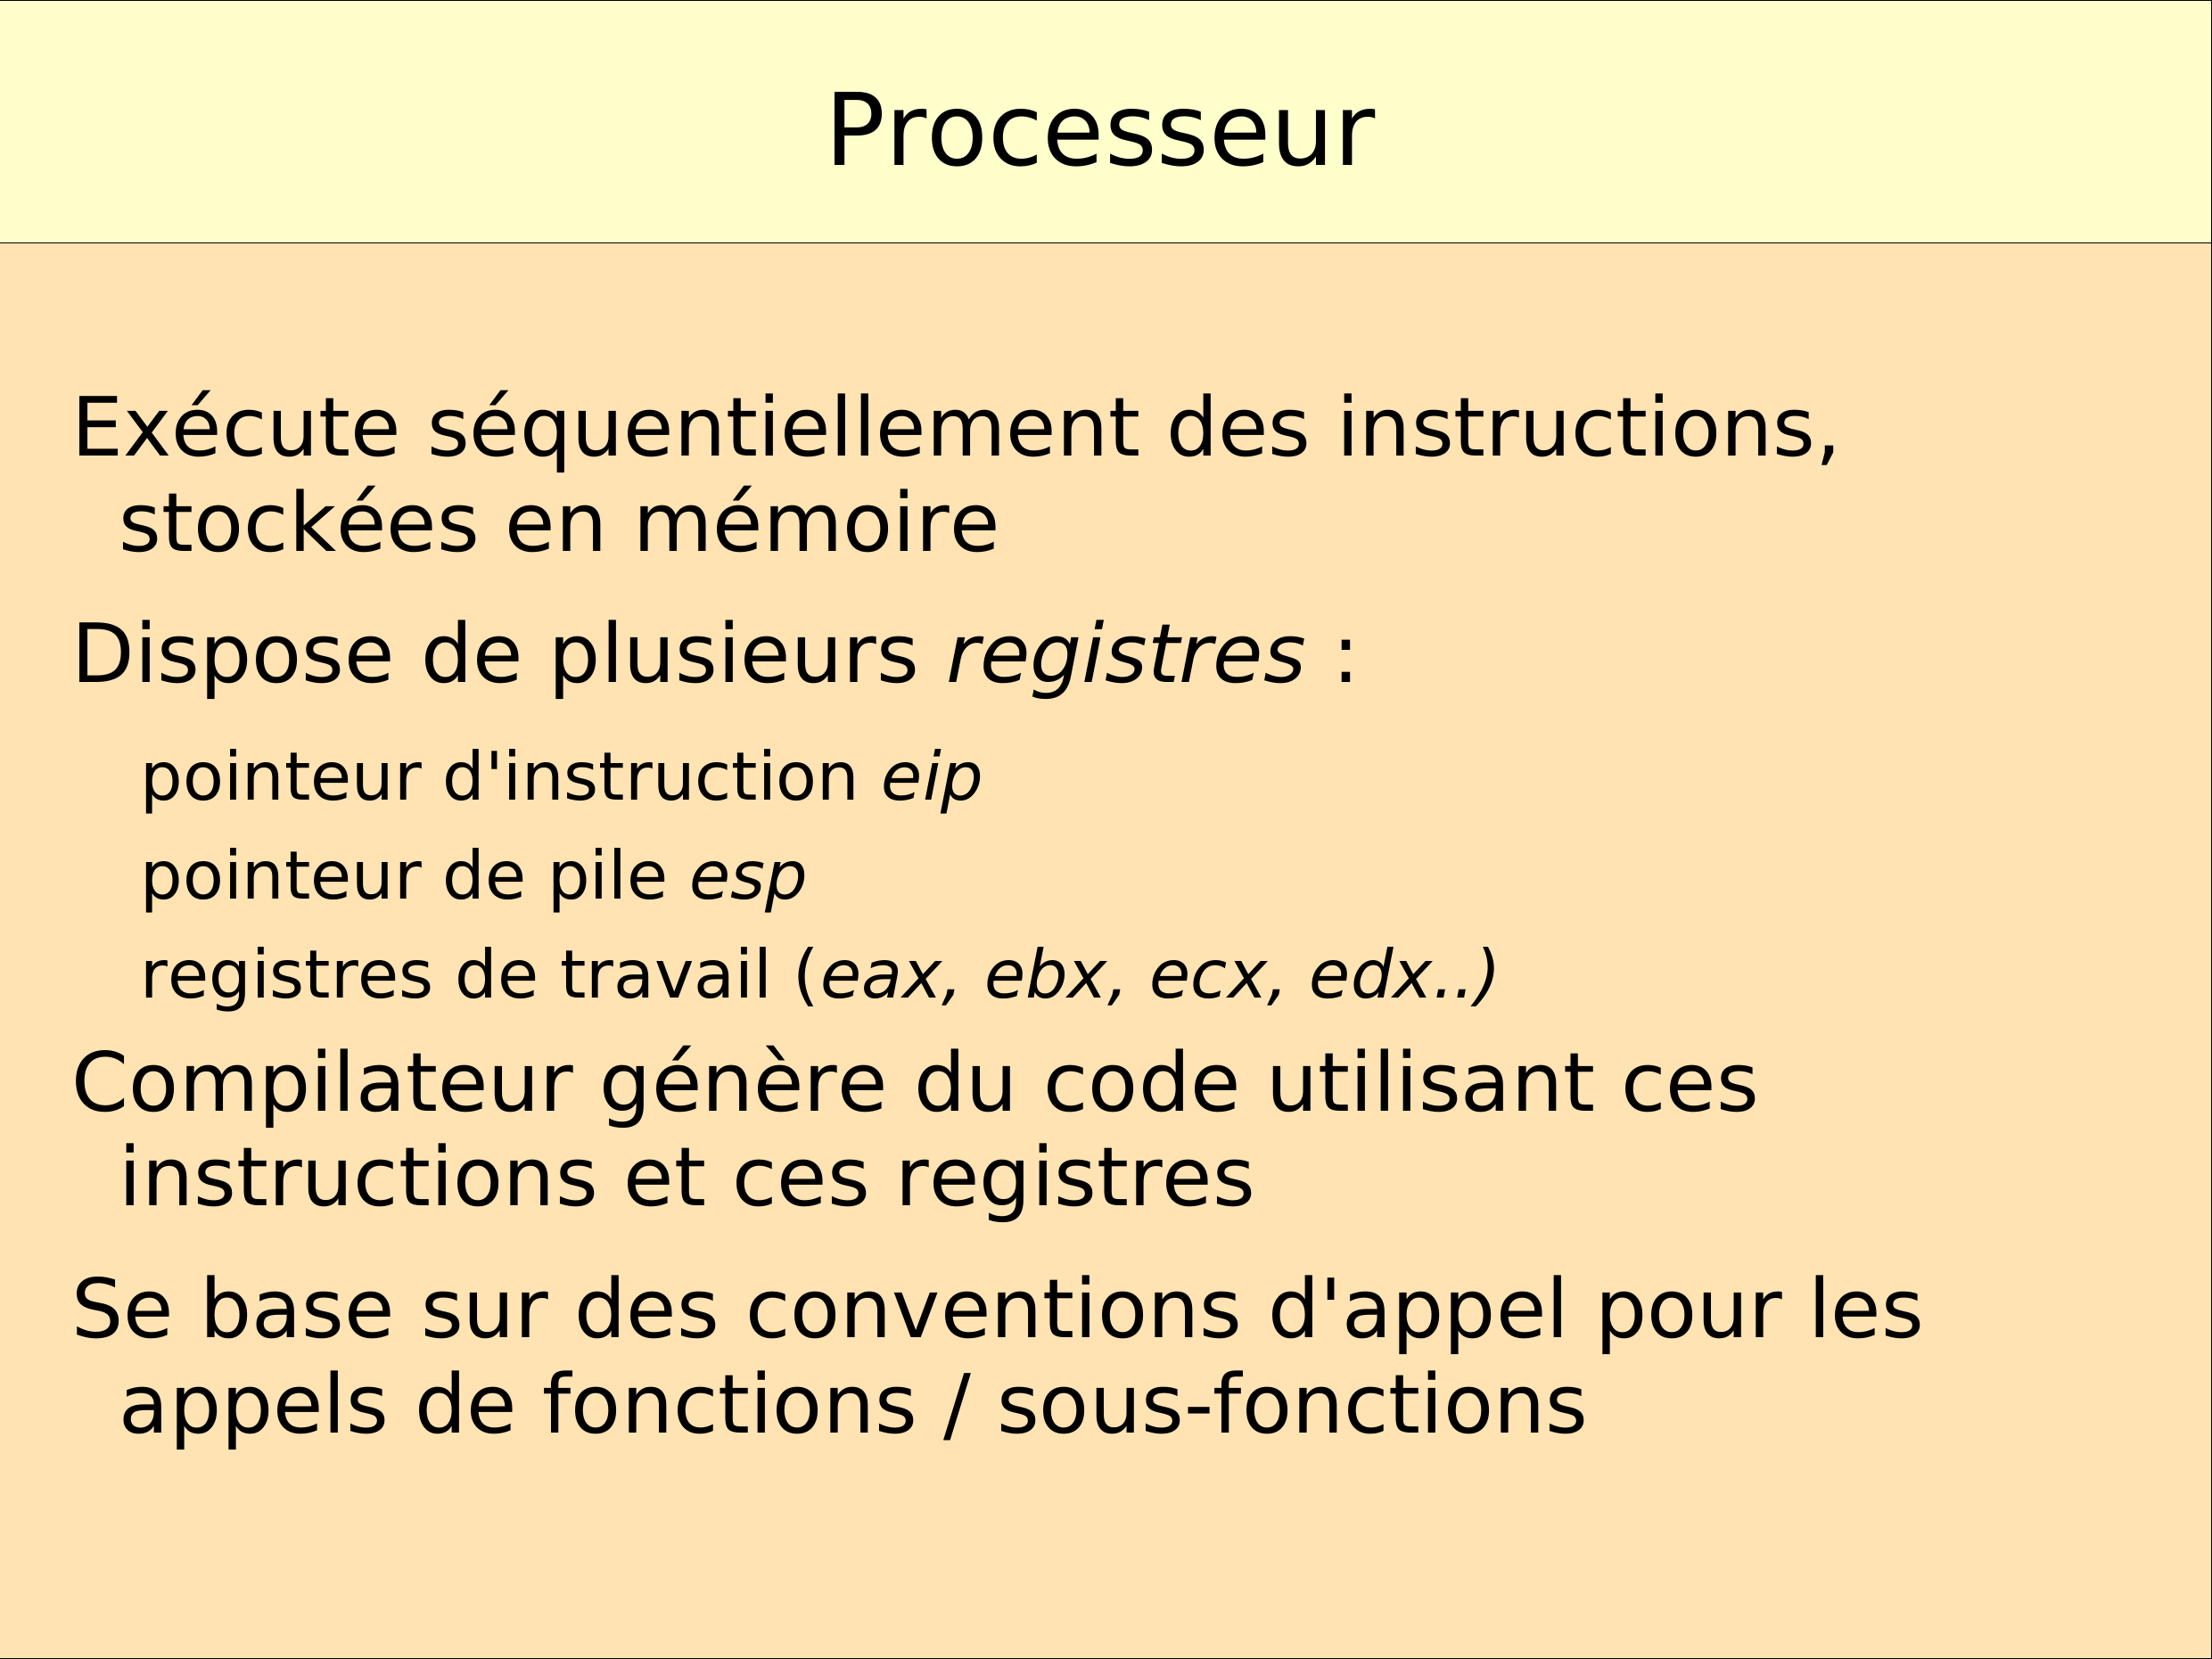

# Processeur
Exécute séquentiellement des instructions, stockées en mémoire
Dispose de plusieurs registres :
pointeur d'instruction eip
pointeur de pile esp
registres de travail (eax, ebx, ecx, edx..)
Compilateur génère du code utilisant ces instructions et ces registres
Se base sur des conventions d'appel pour les appels de fonctions / sous-fonctions